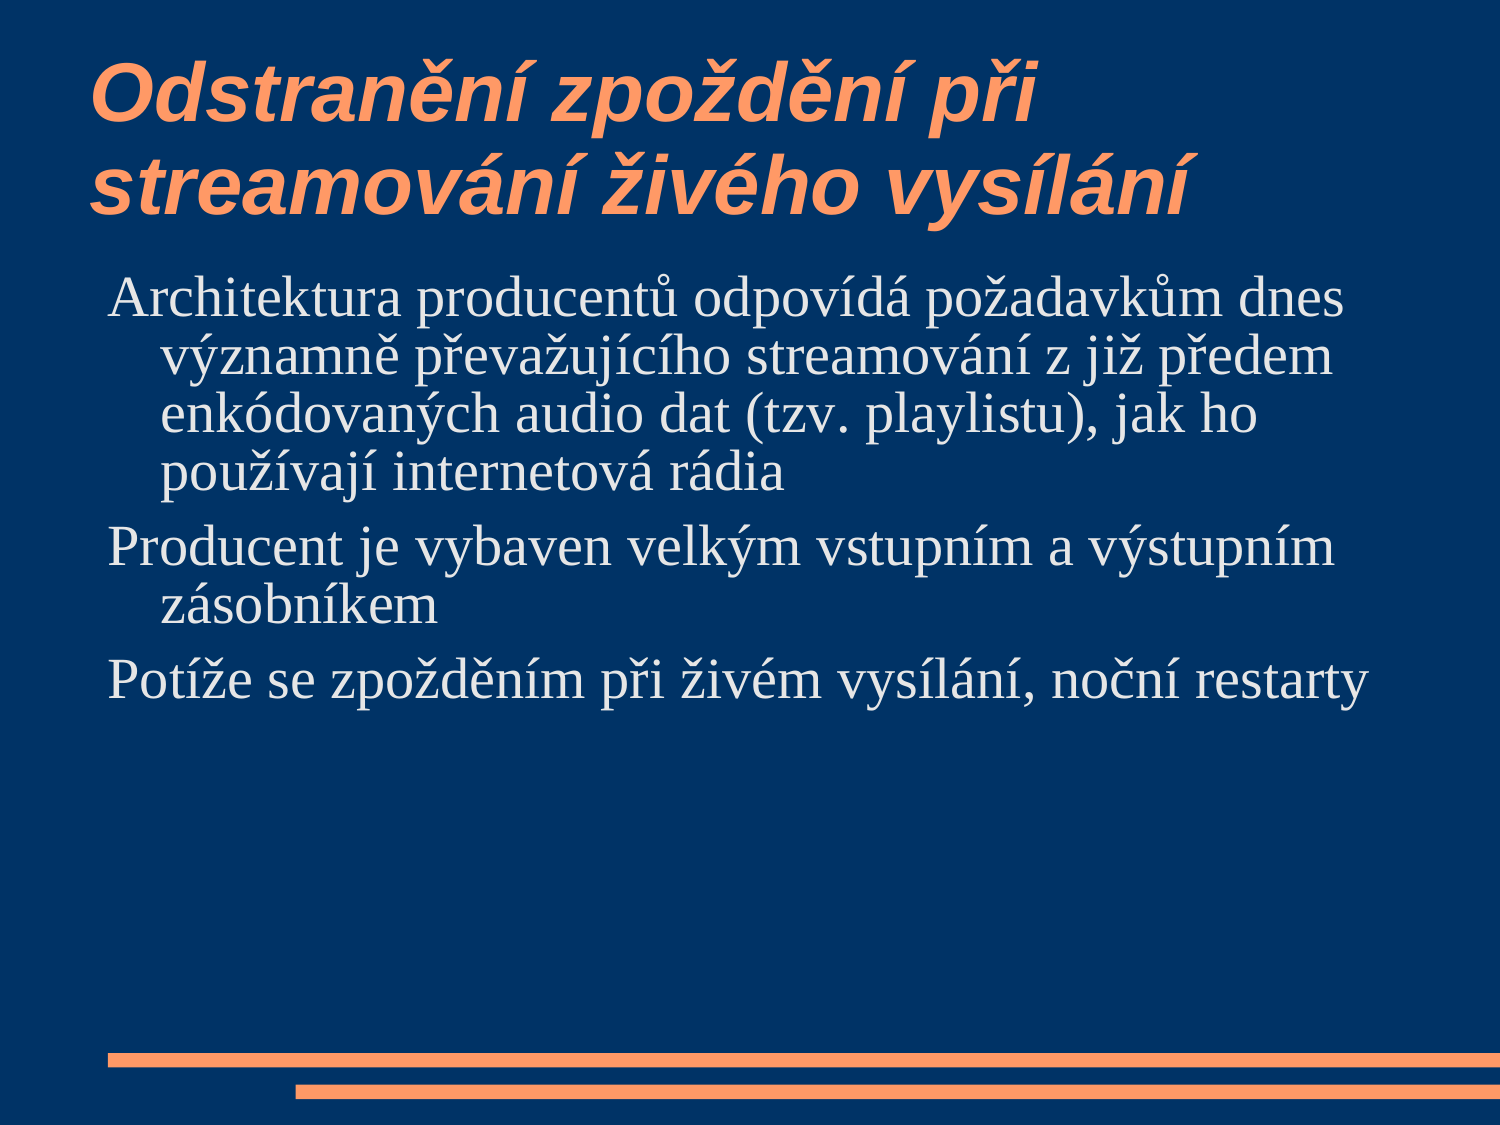

# Odstranění zpoždění při streamování živého vysílání
Architektura producentů odpovídá požadavkům dnes významně převažujícího streamování z již předem enkódovaných audio dat (tzv. playlistu), jak ho používají internetová rádia
Producent je vybaven velkým vstupním a výstupním zásobníkem
Potíže se zpožděním při živém vysílání, noční restarty